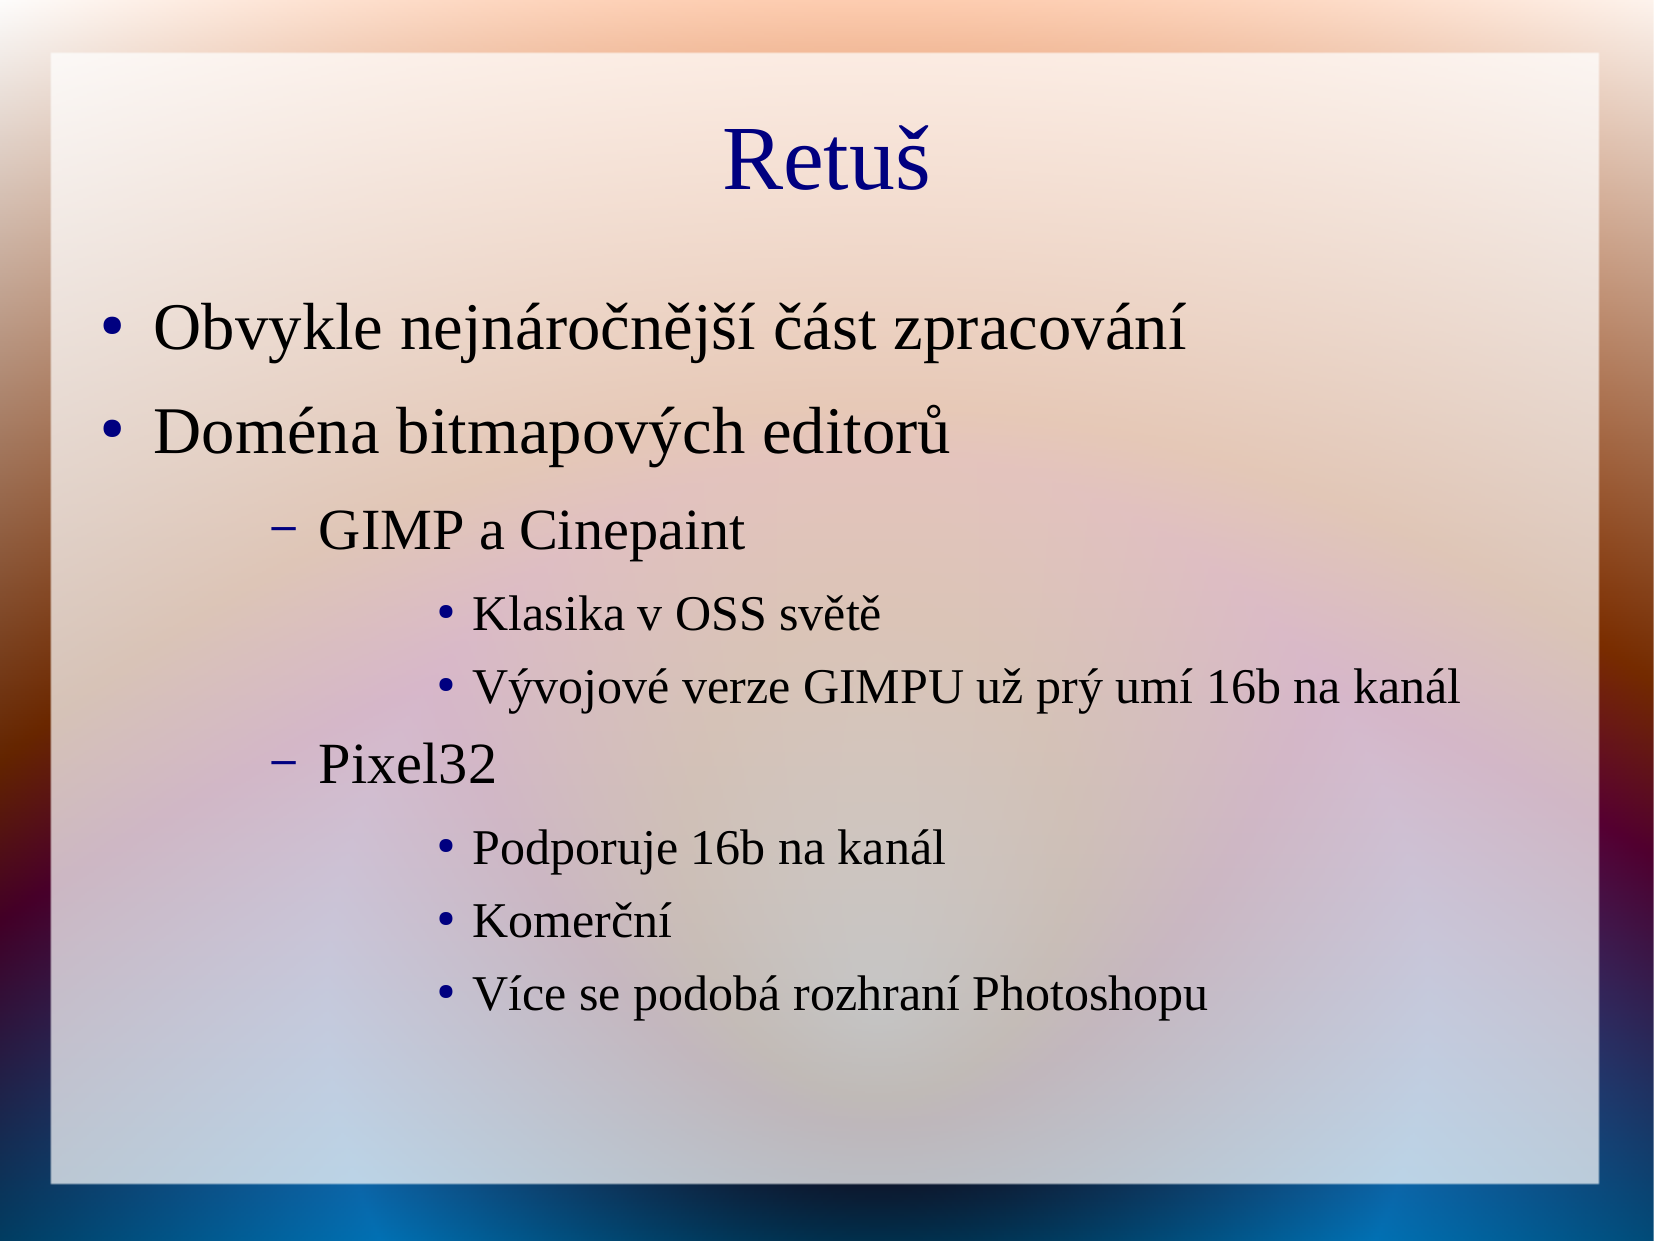

# Retuš
Obvykle nejnáročnější část zpracování
Doména bitmapových editorů
GIMP a Cinepaint
Klasika v OSS světě
Vývojové verze GIMPU už prý umí 16b na kanál
Pixel32
Podporuje 16b na kanál
Komerční
Více se podobá rozhraní Photoshopu